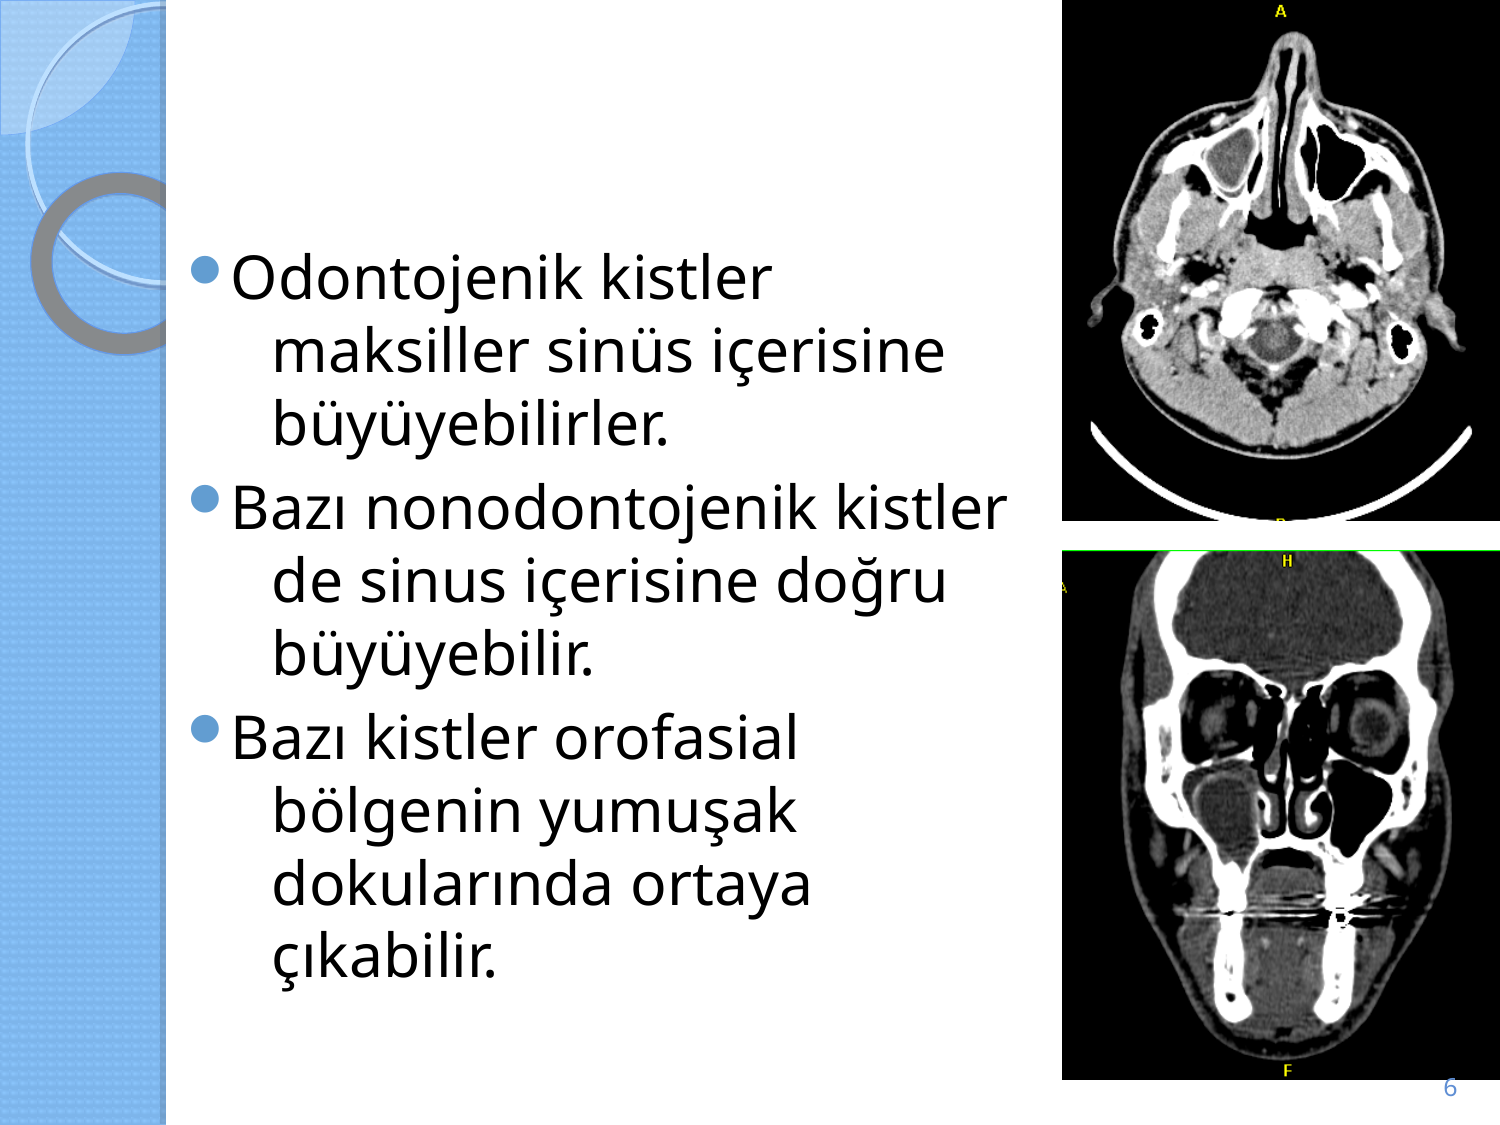

#
Odontojenik kistler maksiller sinüs içerisine büyüyebilirler.
Bazı nonodontojenik kistler de sinus içerisine doğru büyüyebilir.
Bazı kistler orofasial bölgenin yumuşak dokularında ortaya çıkabilir.
6